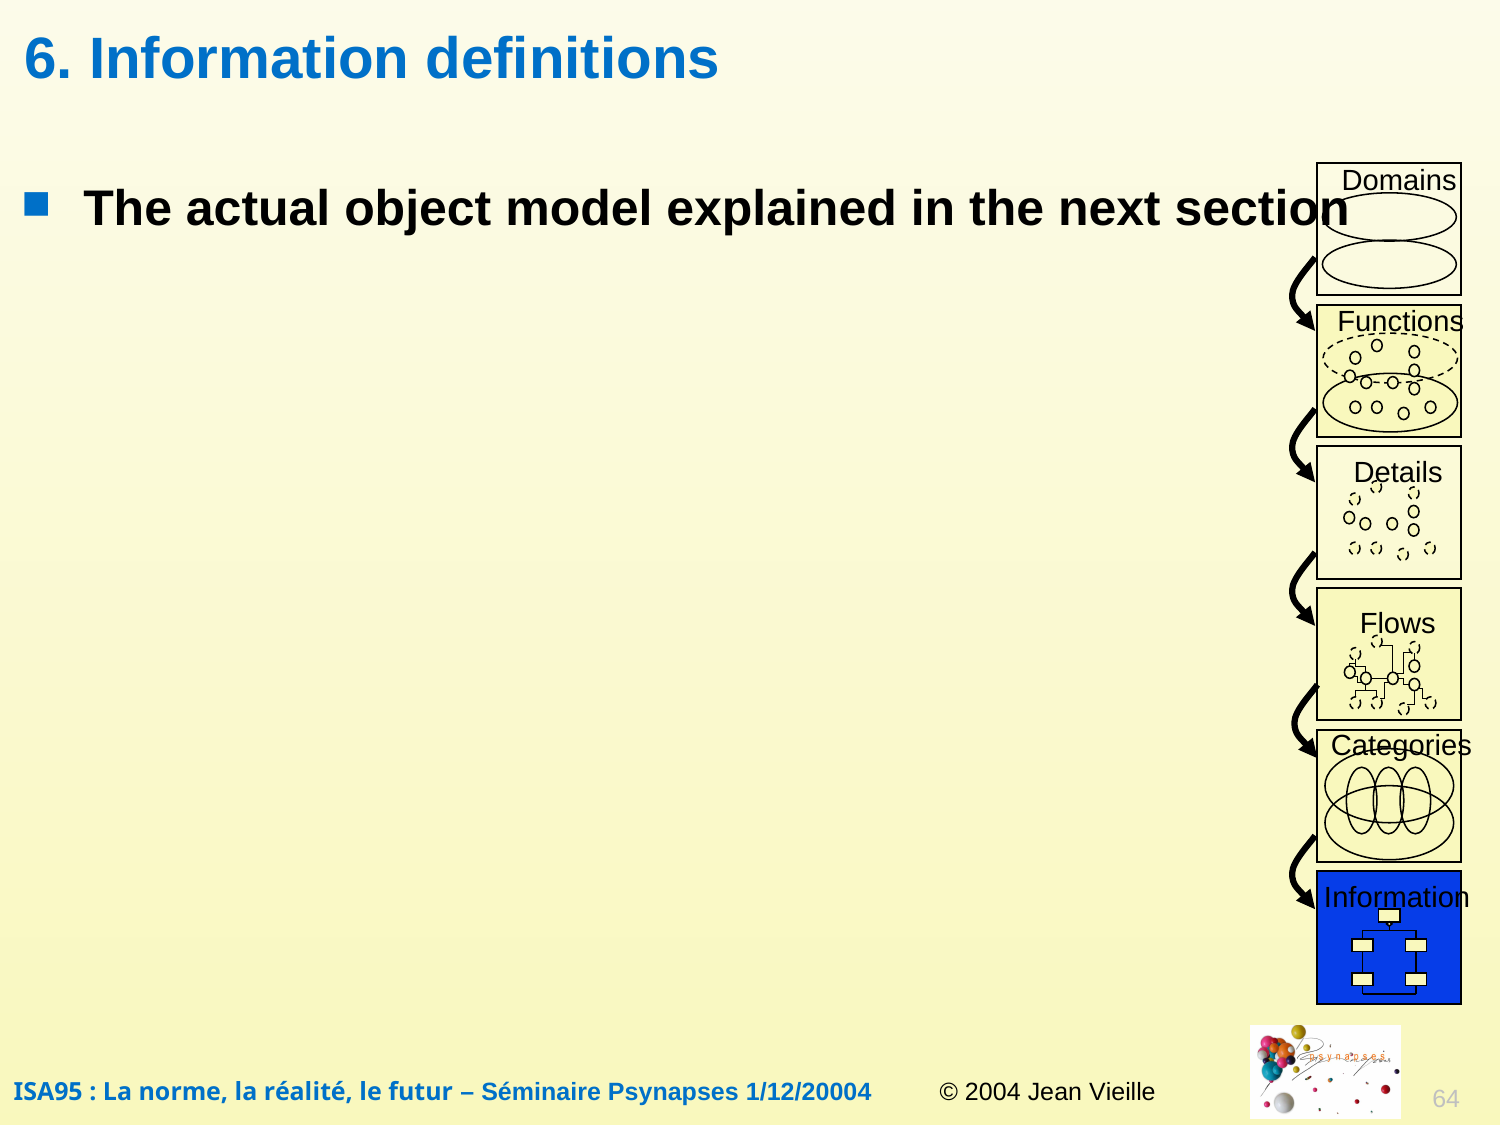

# 6. Information definitions
Domains
Functions
Details
Flows
Categories
Information
The actual object model explained in the next section